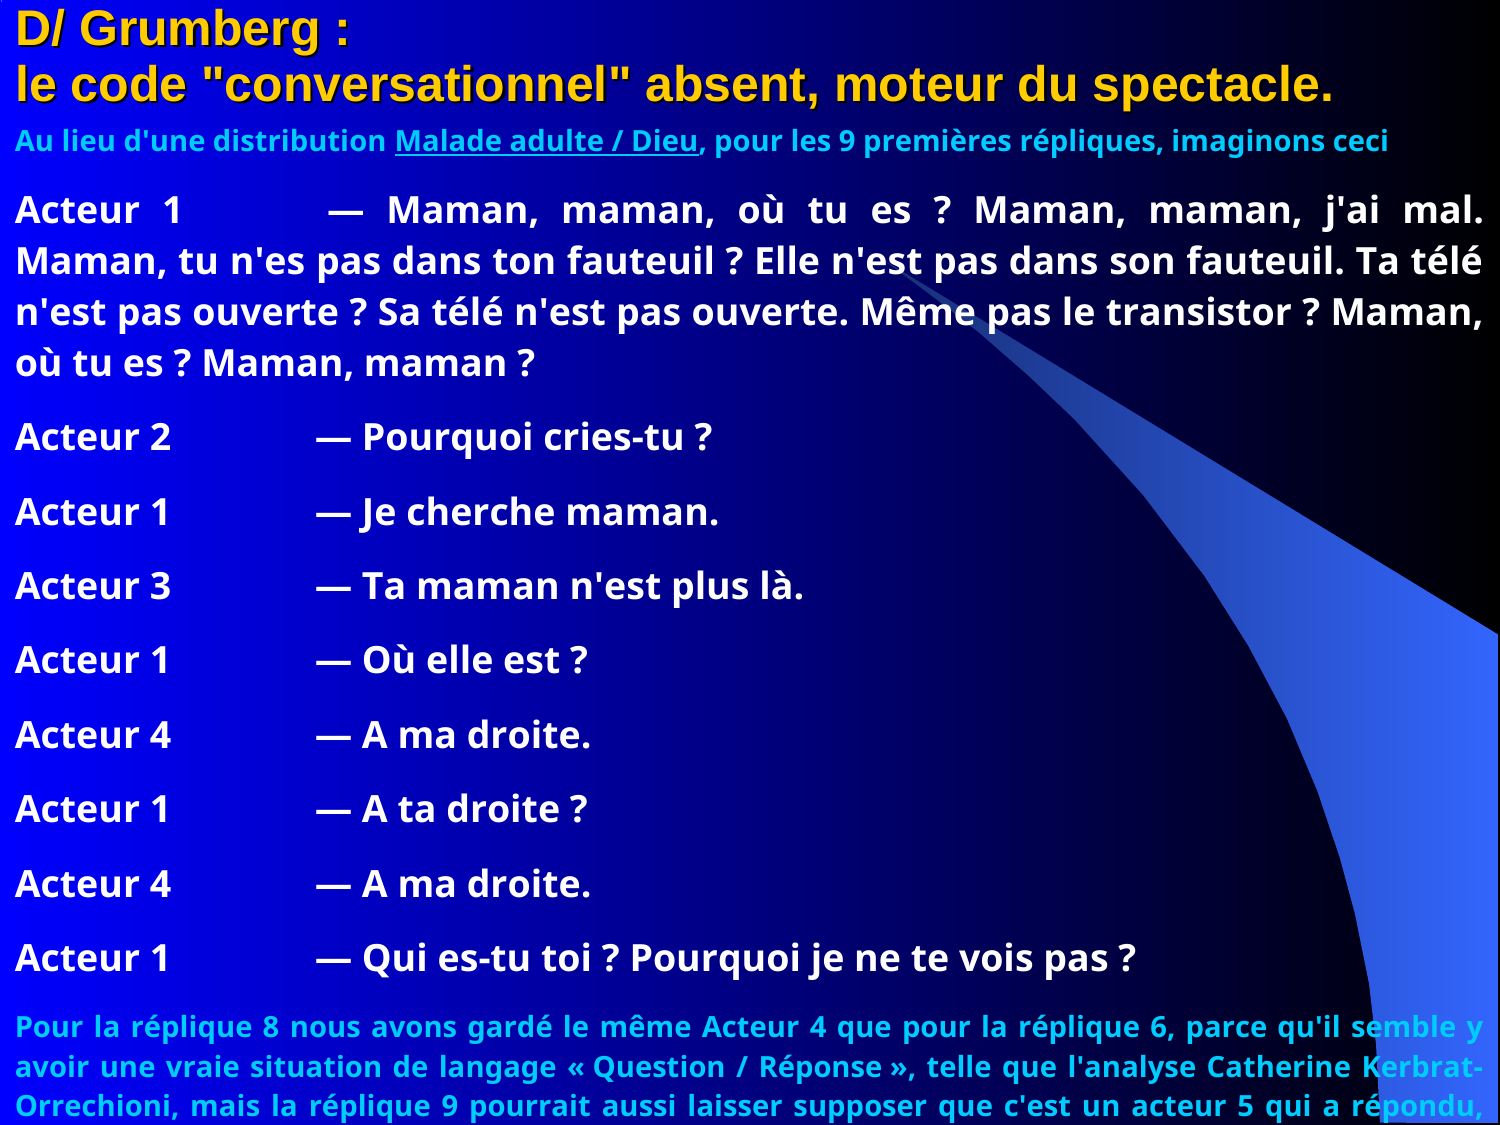

# D/ Grumberg : le code "conversationnel" absent, moteur du spectacle.
Au lieu d'une distribution Malade adulte / Dieu, pour les 9 premières répliques, imaginons ceci
Acteur 1	— Maman, maman, où tu es ? Maman, maman, j'ai mal. Maman, tu n'es pas dans ton fauteuil ? Elle n'est pas dans son fauteuil. Ta télé n'est pas ouverte ? Sa télé n'est pas ouverte. Même pas le transistor ? Maman, où tu es ? Maman, maman ?
Acteur 2	— Pourquoi cries-tu ?
Acteur 1	— Je cherche maman.
Acteur 3	— Ta maman n'est plus là.
Acteur 1	— Où elle est ?
Acteur 4	— A ma droite.
Acteur 1	— A ta droite ?
Acteur 4	— A ma droite.
Acteur 1	— Qui es-tu toi ? Pourquoi je ne te vois pas ?
Pour la réplique 8 nous avons gardé le même Acteur 4 que pour la réplique 6, parce qu'il semble y avoir une vraie situation de langage « Question / Réponse », telle que l'analyse Catherine Kerbrat-Orrechioni, mais la réplique 9 pourrait aussi laisser supposer que c'est un acteur 5 qui a répondu, déstabilisant encore davantage l'acteur1. Ce découpage nous paraît le plus « équilibré » pour utiliser au mieux « l'écriture » tout en rendant compte de la fable spontanément reconnue : le délire post opératoire d'un patient.